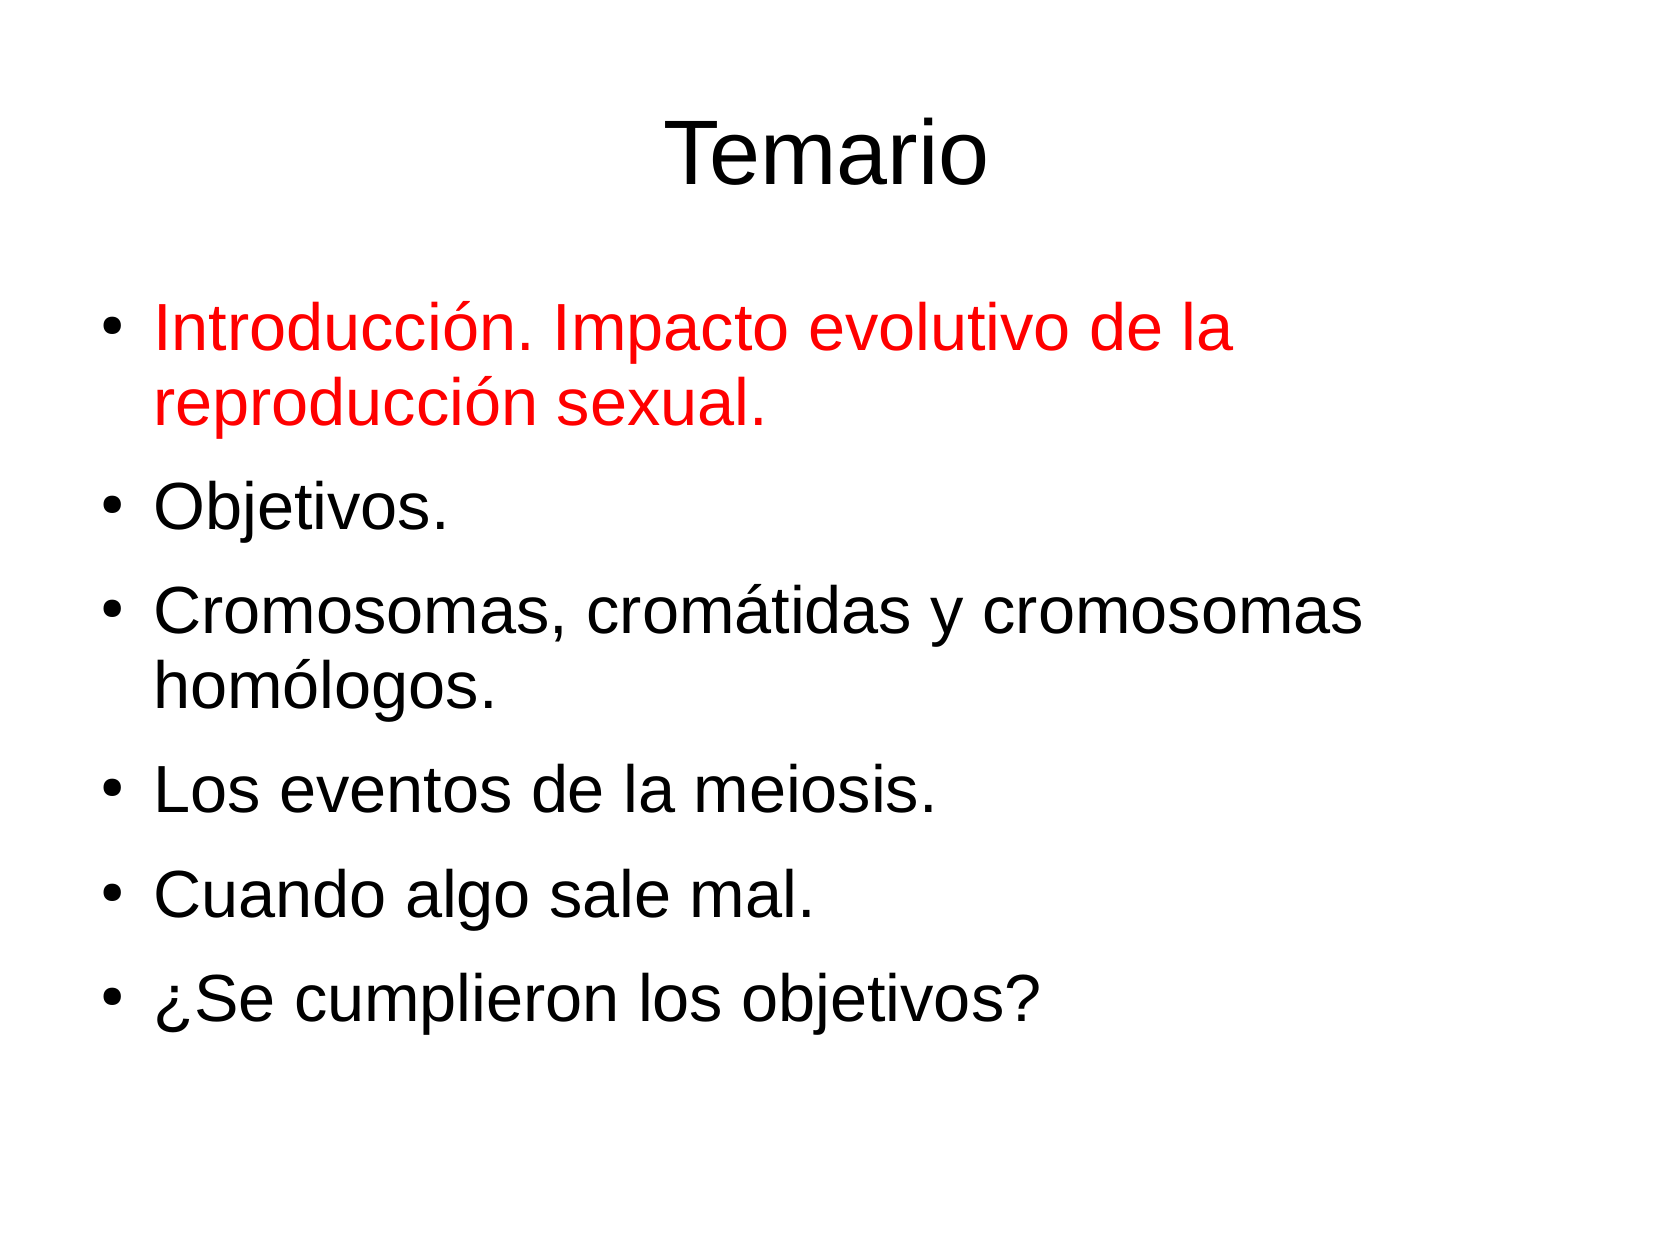

# Temario
Introducción. Impacto evolutivo de la reproducción sexual.
Objetivos.
Cromosomas, cromátidas y cromosomas homólogos.
Los eventos de la meiosis.
Cuando algo sale mal.
¿Se cumplieron los objetivos?